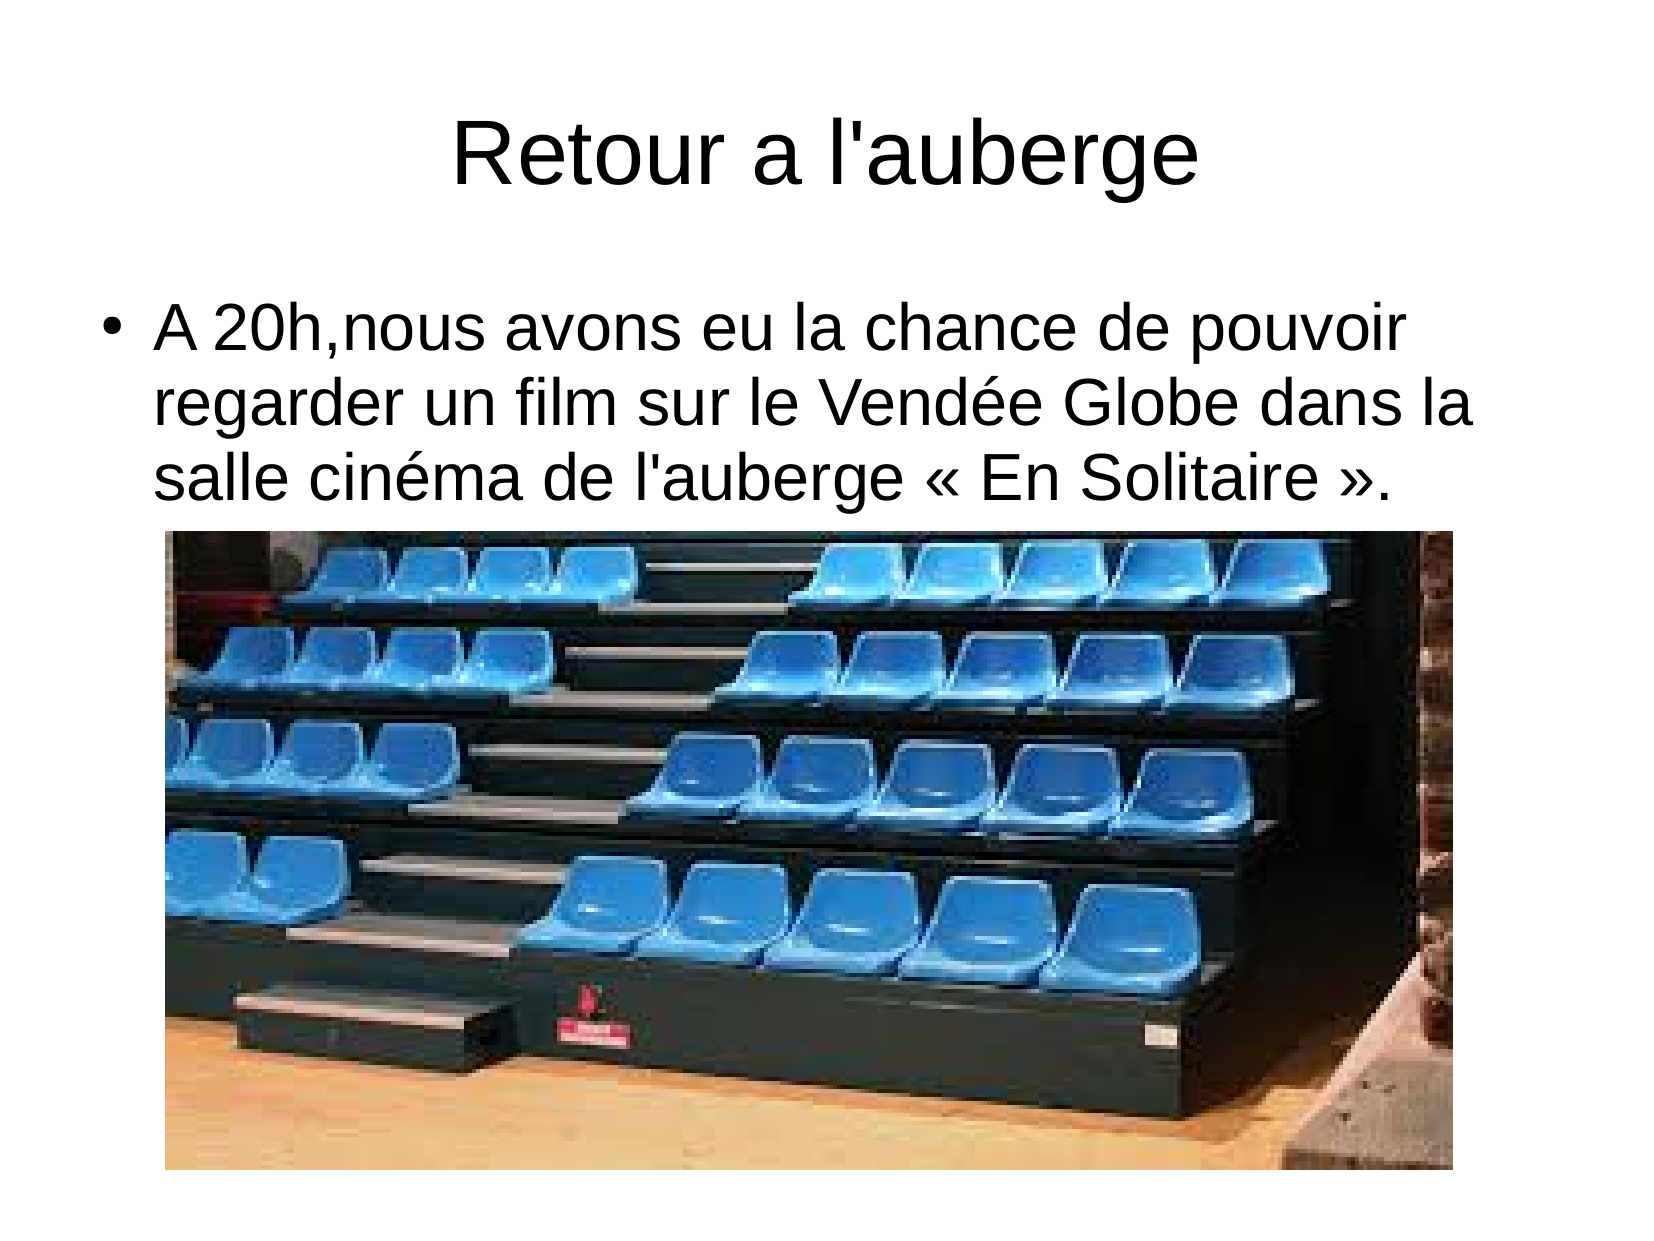

# Retour a l'auberge
A 20h,nous avons eu la chance de pouvoir regarder un film sur le Vendée Globe dans la salle cinéma de l'auberge « En Solitaire ».